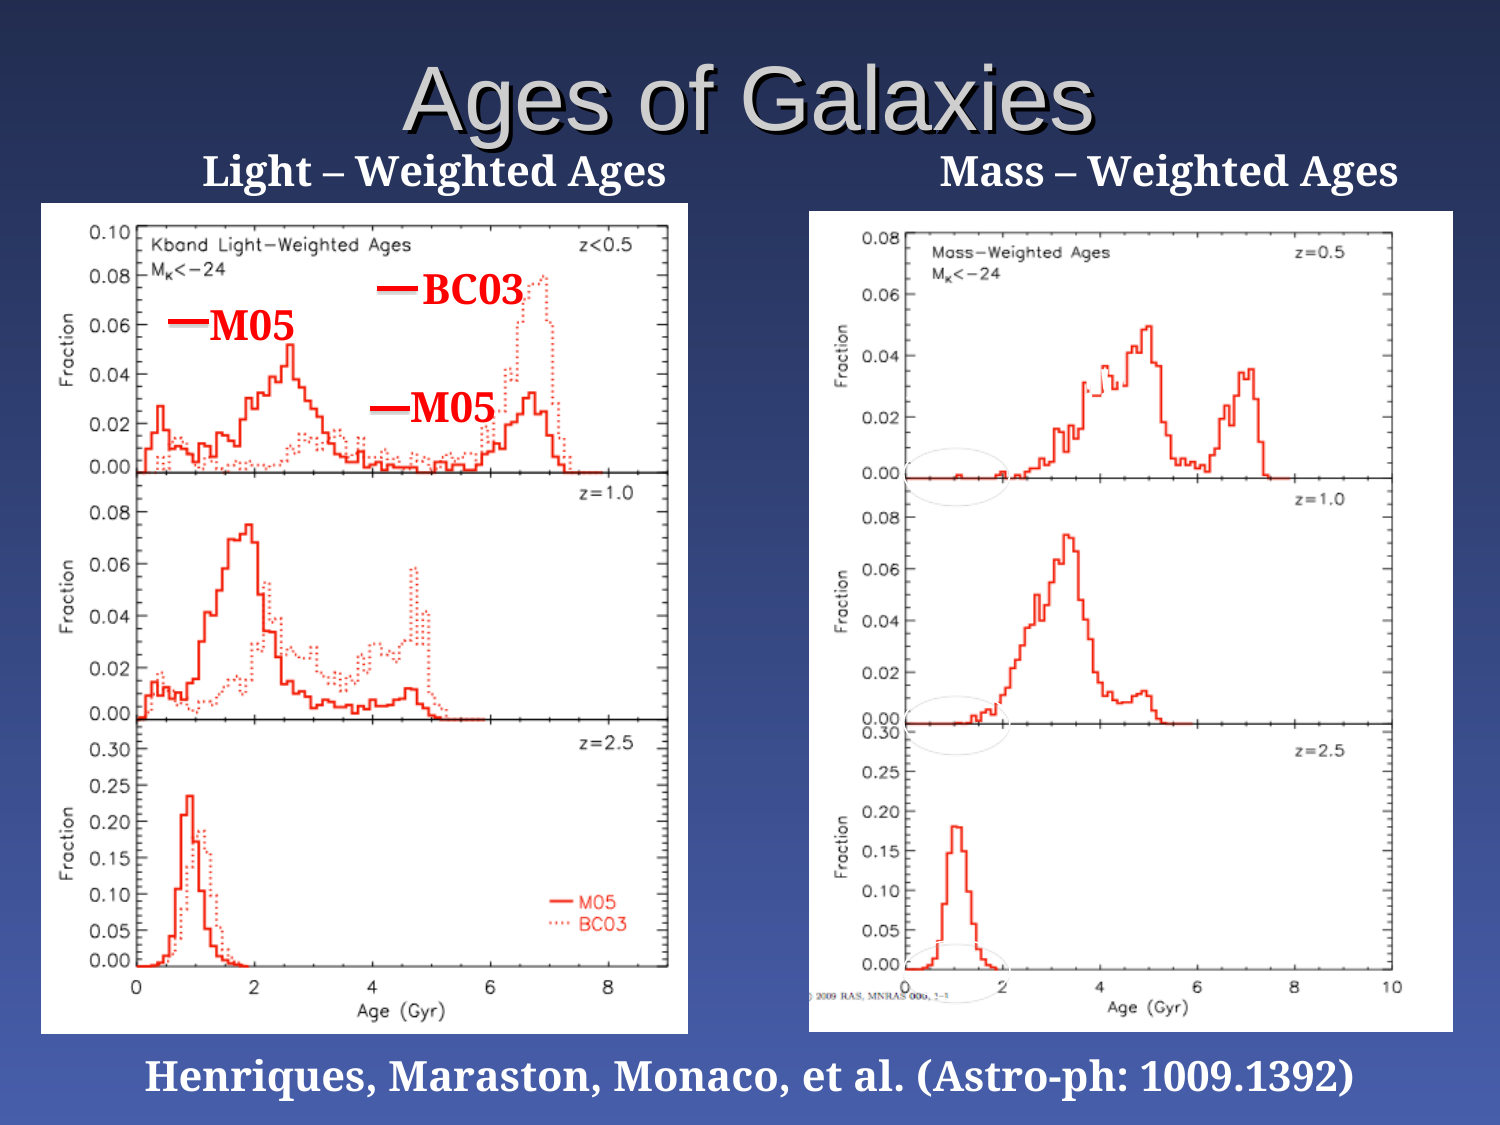

# Ages of Galaxies
Light – Weighted Ages
Mass – Weighted Ages
BC03
M05
Average!!!
M05
TP-AGB
Henriques, Maraston, Monaco, et al. (Astro-ph: 1009.1392)